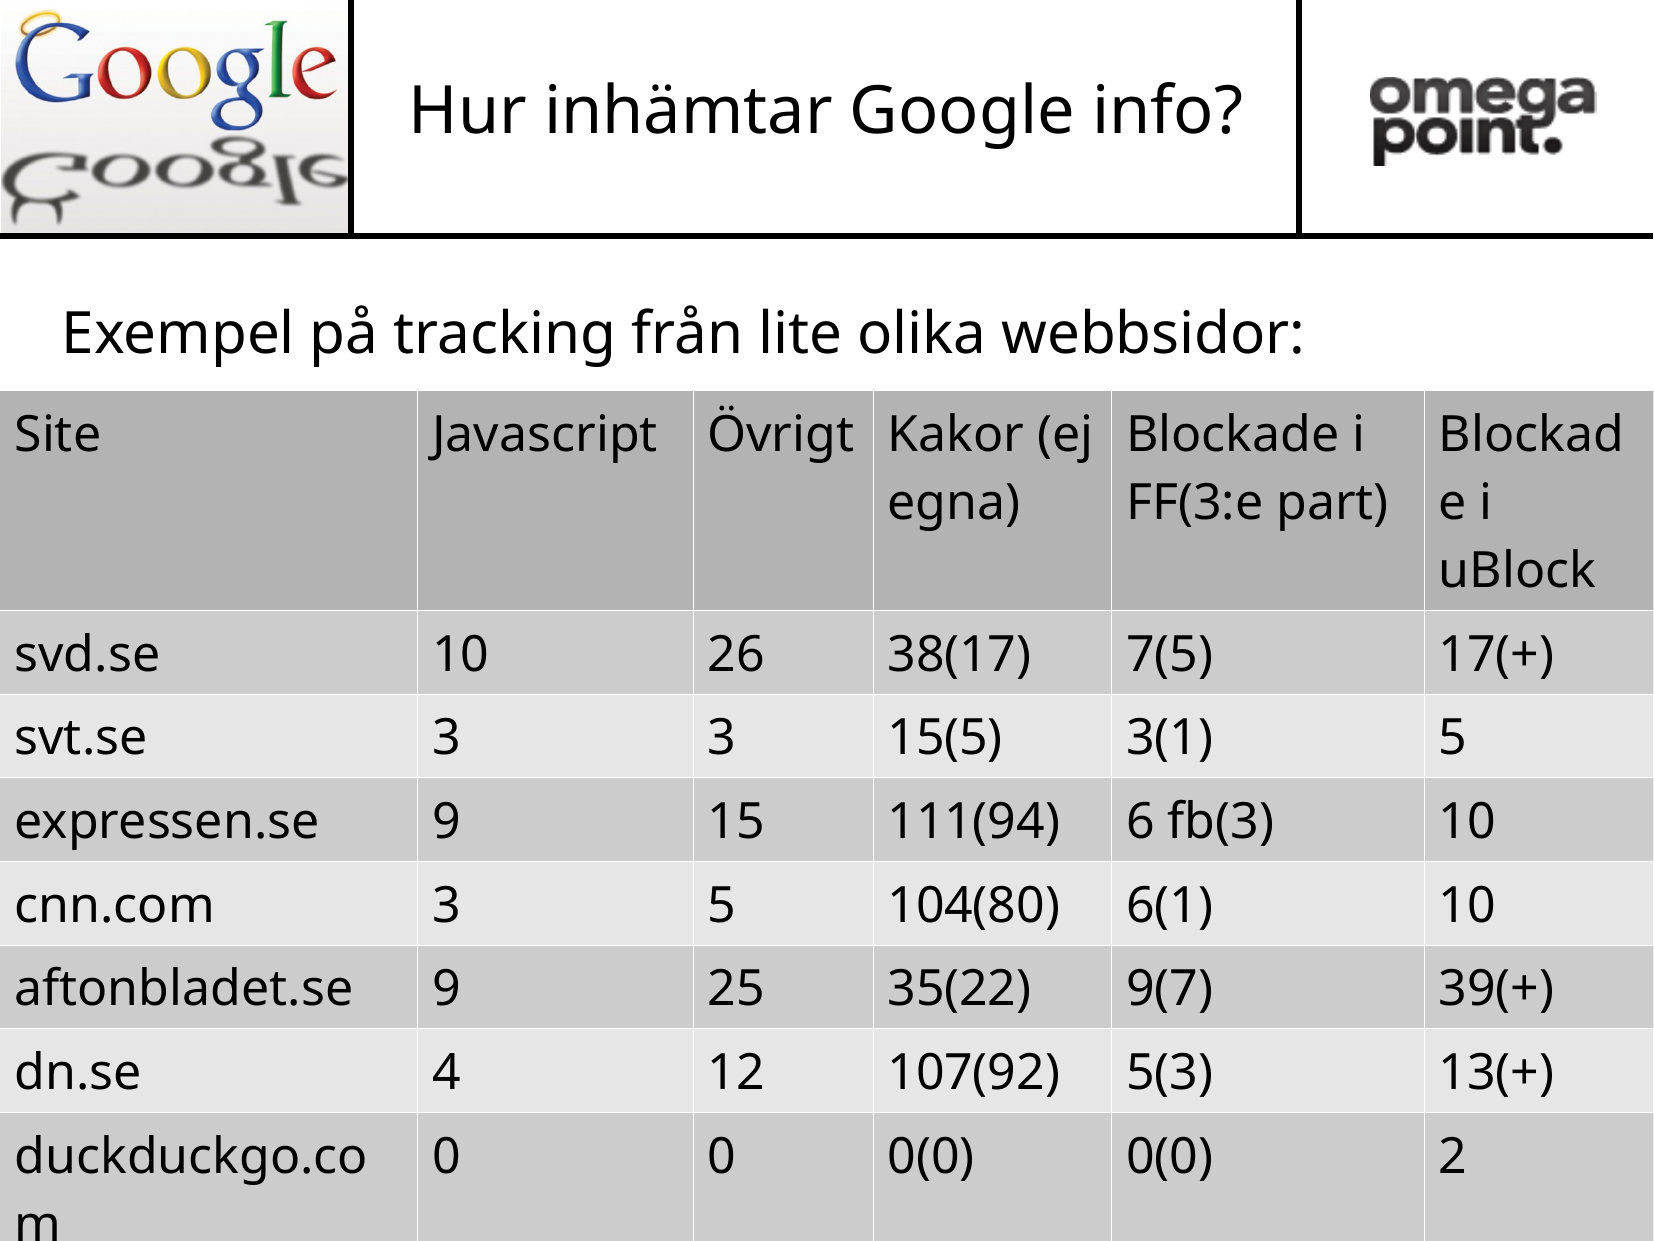

Hur inhämtar Google info?
Exempel på tracking från lite olika webbsidor:
| Site | Javascript | Övrigt | Kakor (ej egna) | Blockade i FF(3:e part) | Blockade i uBlock |
| --- | --- | --- | --- | --- | --- |
| svd.se | 10 | 26 | 38(17) | 7(5) | 17(+) |
| svt.se | 3 | 3 | 15(5) | 3(1) | 5 |
| expressen.se | 9 | 15 | 111(94) | 6 fb(3) | 10 |
| cnn.com | 3 | 5 | 104(80) | 6(1) | 10 |
| aftonbladet.se | 9 | 25 | 35(22) | 9(7) | 39(+) |
| dn.se | 4 | 12 | 107(92) | 5(3) | 13(+) |
| duckduckgo.com | 0 | 0 | 0(0) | 0(0) | 2 |
| di.se | 13 | 18 | 99(85) | 10(6) | 9(+) |
| swedbank.se | 4 | 5 | 12(2) | 5 fb+tw(0) | 7(+) |
| omegapoint.se | 3 | 8 | 5(0) | 2 ga+vim(1) | 2 |